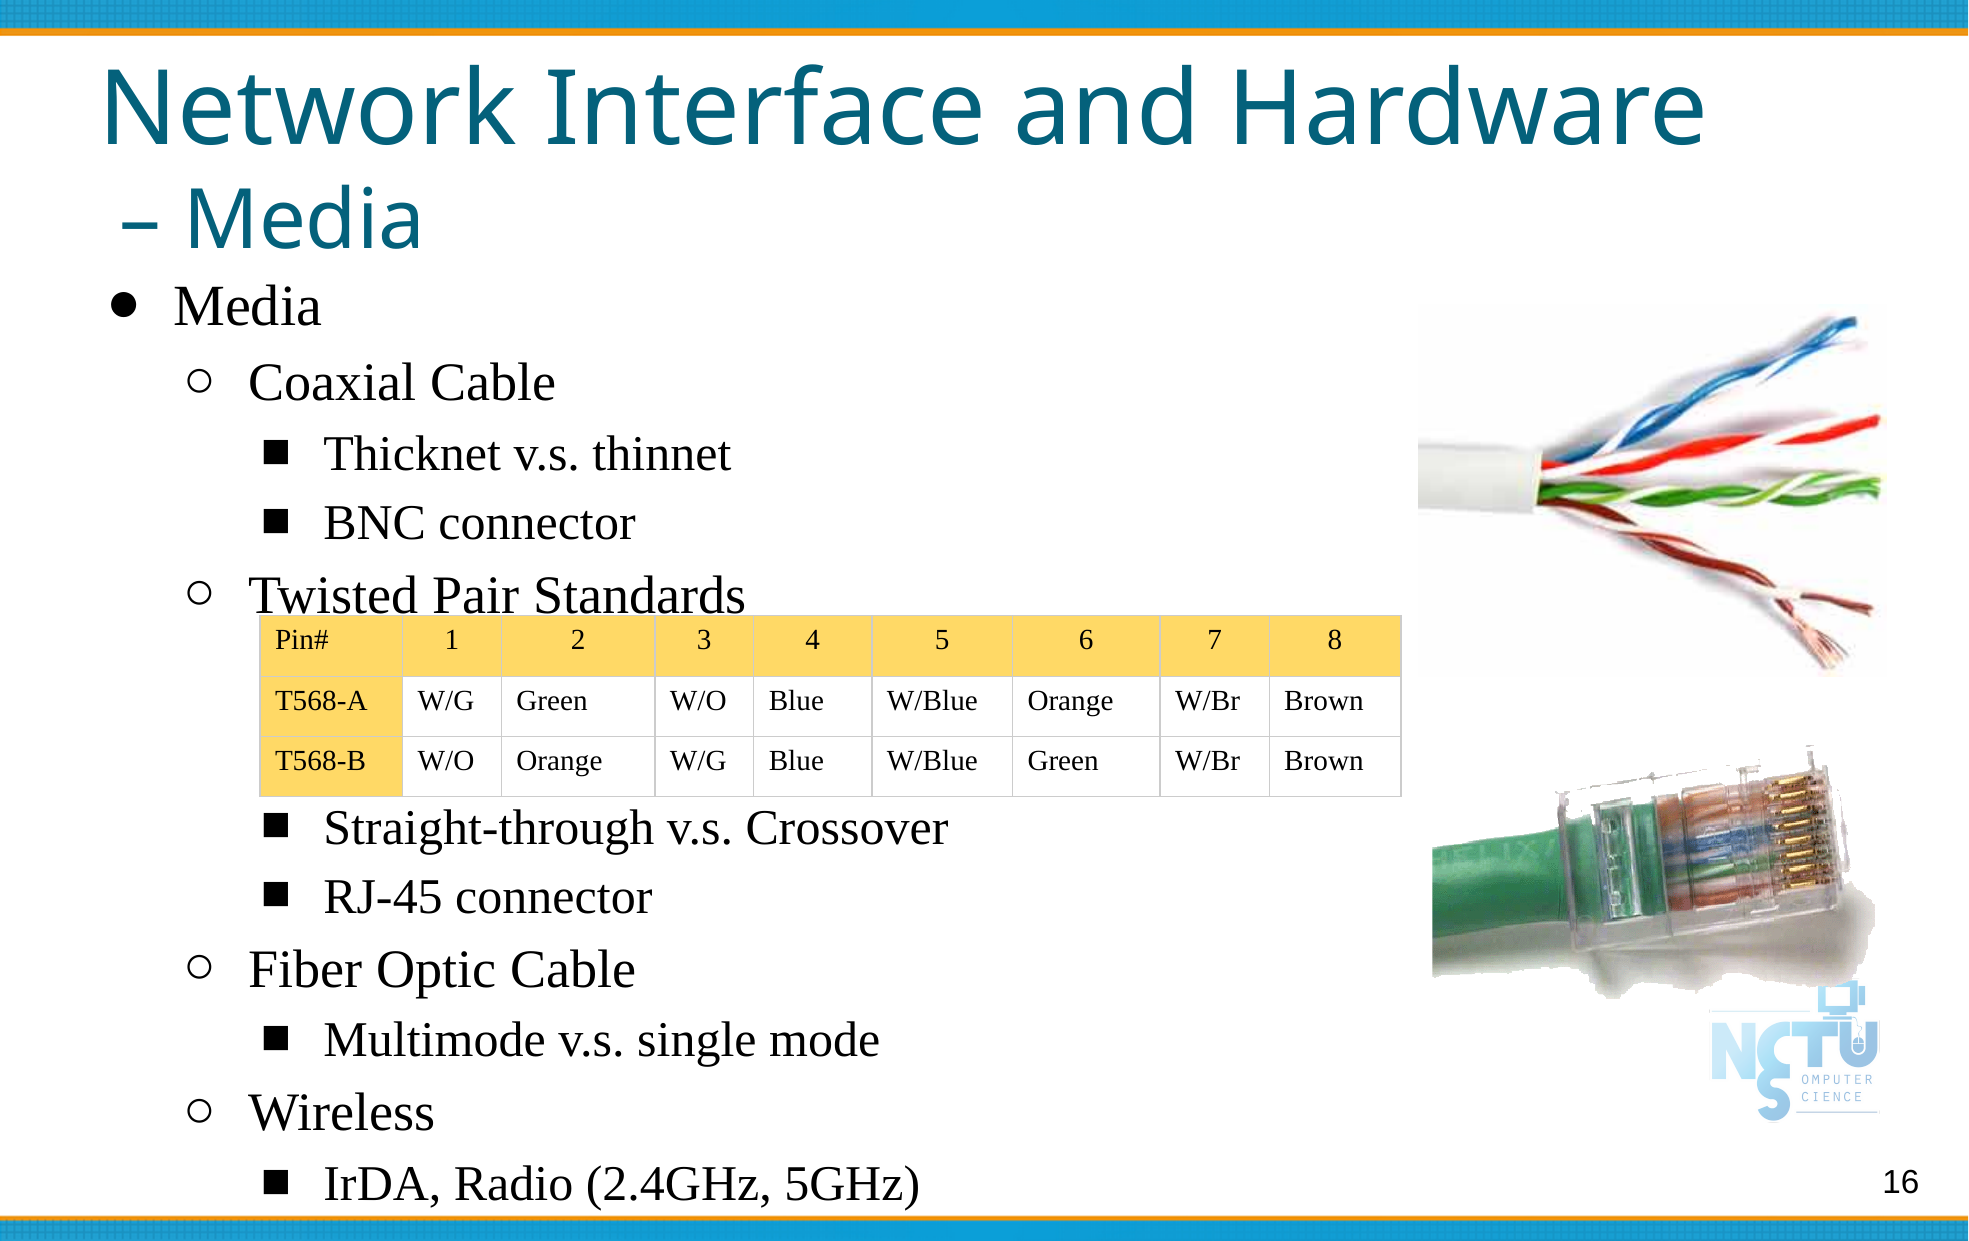

# Network Interface and Hardware – Media
Media
Coaxial Cable
Thicknet v.s. thinnet
BNC connector
Twisted Pair Standards
Straight-through v.s. Crossover
RJ-45 connector
Fiber Optic Cable
Multimode v.s. single mode
Wireless
IrDA, Radio (2.4GHz, 5GHz)
| Pin# | 1 | 2 | 3 | 4 | 5 | 6 | 7 | 8 |
| --- | --- | --- | --- | --- | --- | --- | --- | --- |
| T568-A | W/G | Green | W/O | Blue | W/Blue | Orange | W/Br | Brown |
| T568-B | W/O | Orange | W/G | Blue | W/Blue | Green | W/Br | Brown |